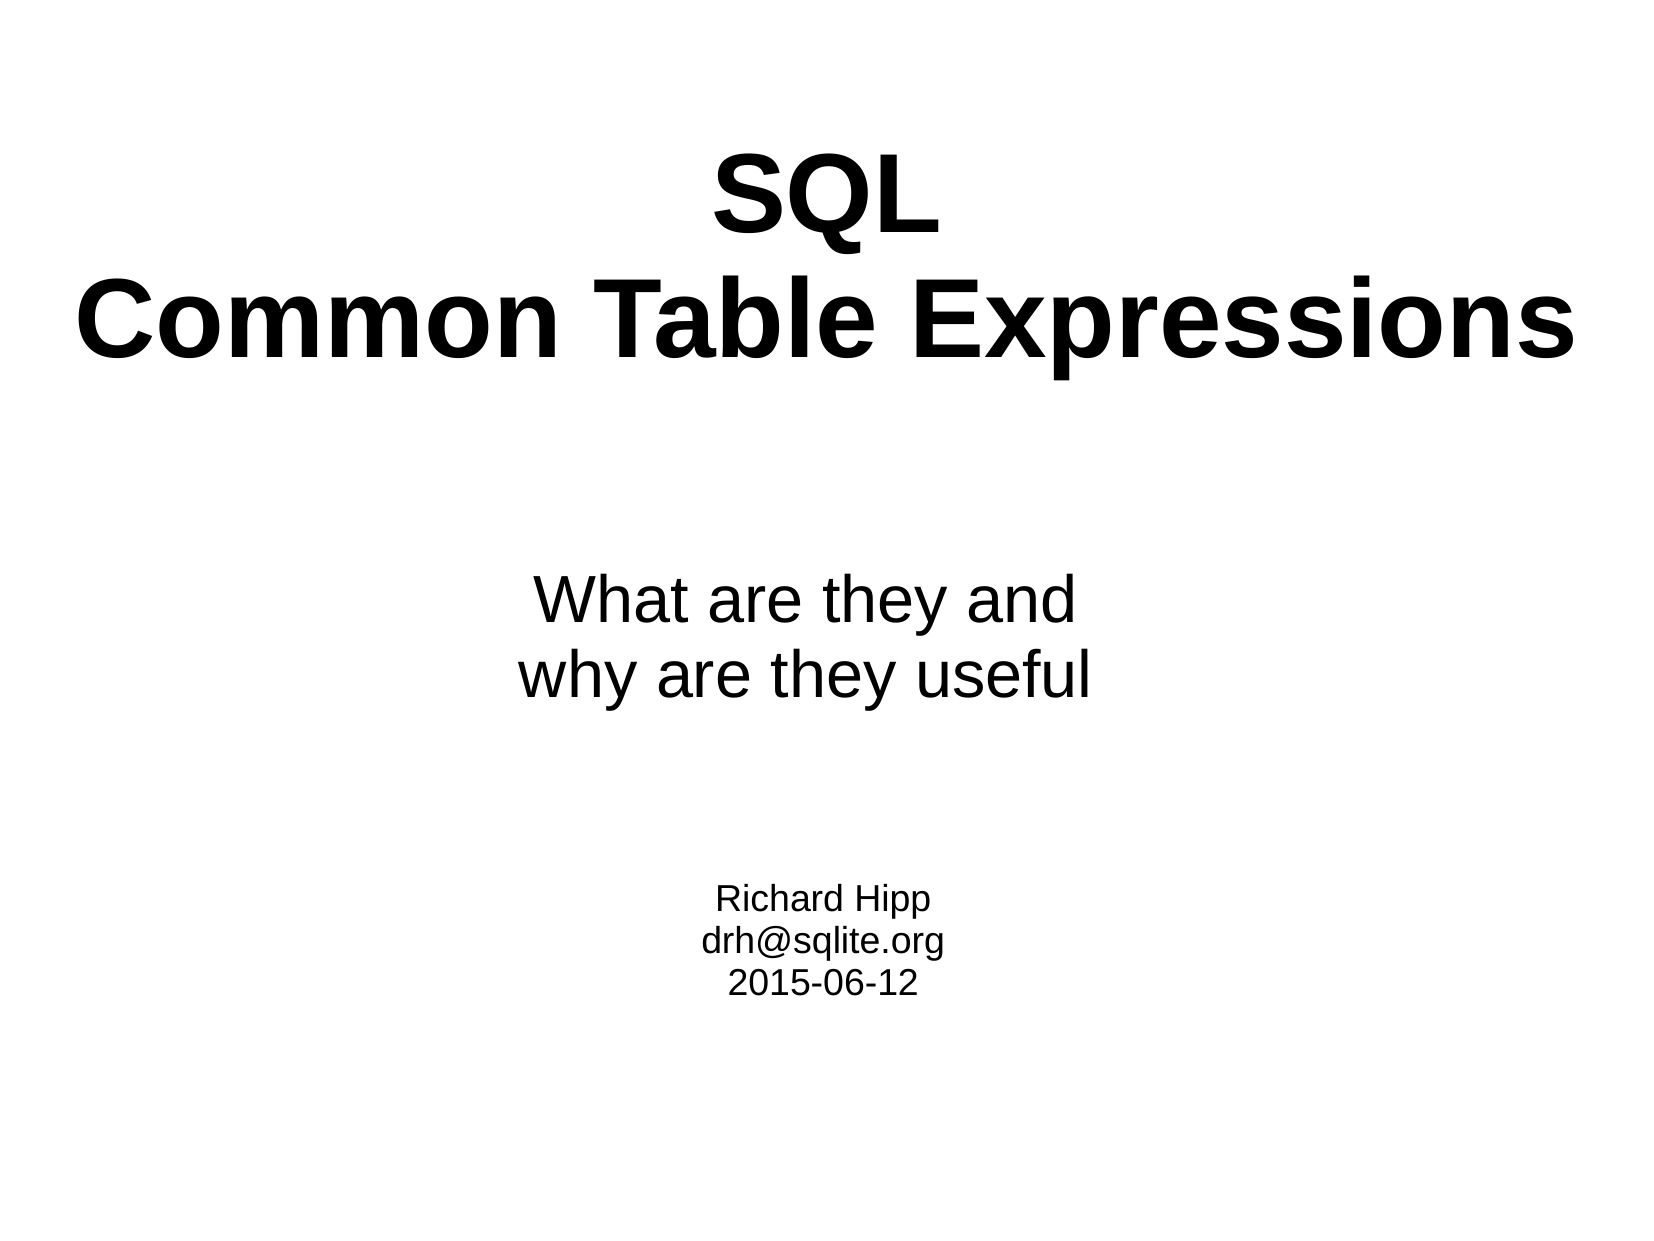

SQL
Common Table Expressions
What are they and
why are they useful
Richard Hipp
drh@sqlite.org
2015-06-12